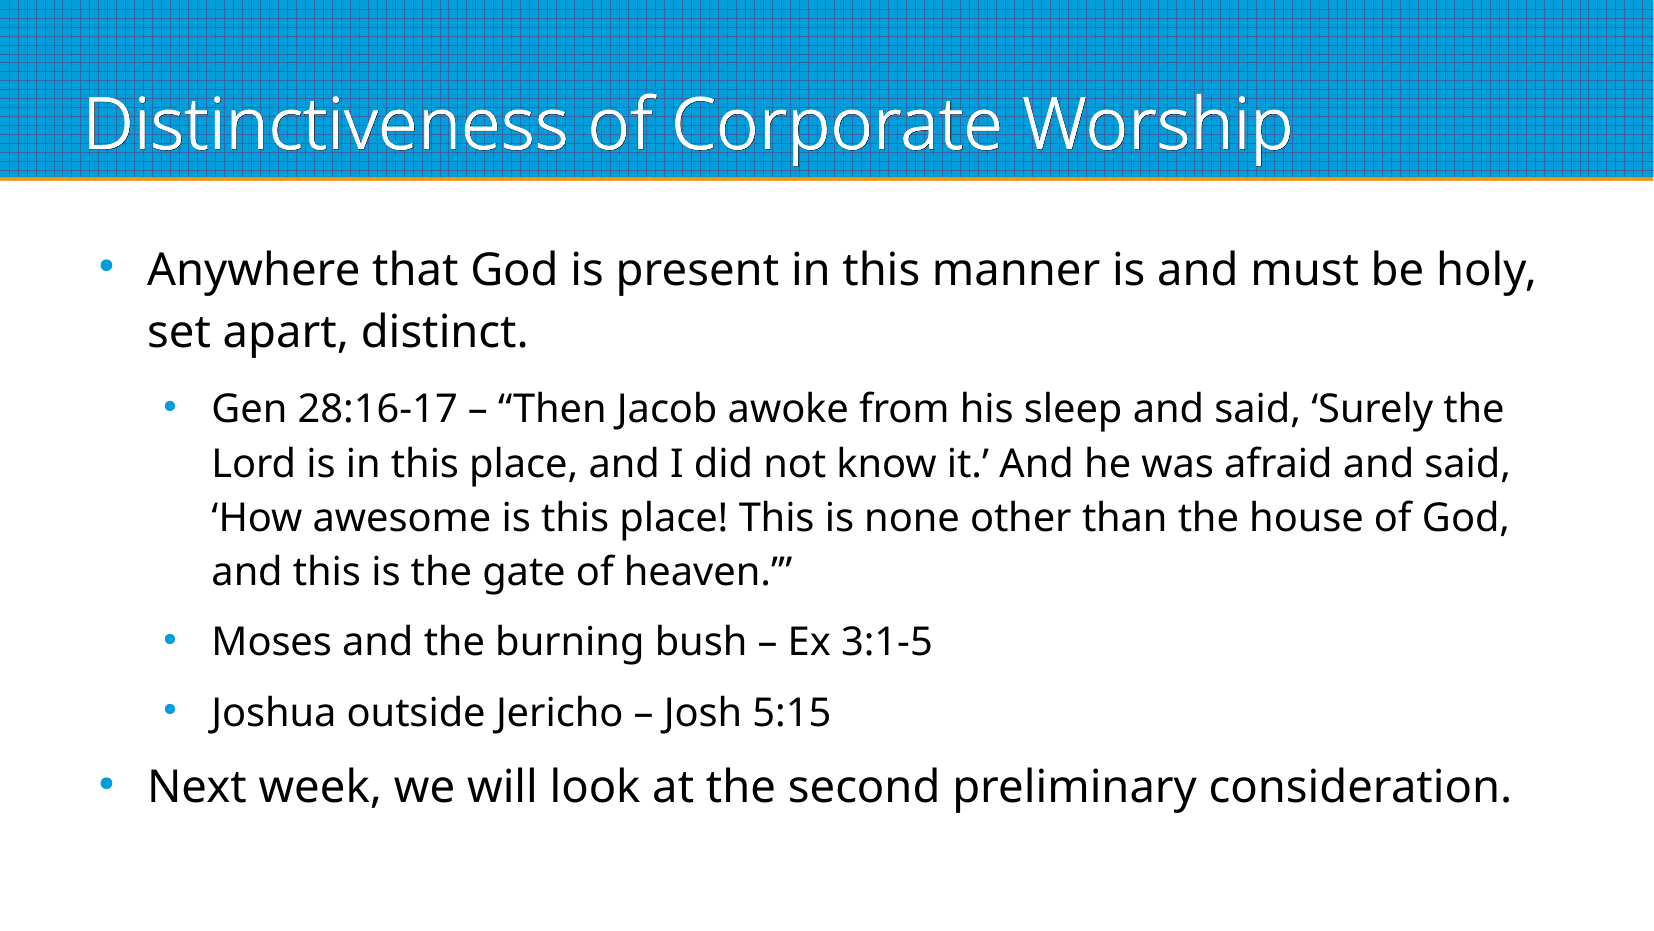

# Distinctiveness of Corporate Worship
Anywhere that God is present in this manner is and must be holy, set apart, distinct.
Gen 28:16-17 – “Then Jacob awoke from his sleep and said, ‘Surely the Lord is in this place, and I did not know it.’ And he was afraid and said, ‘How awesome is this place! This is none other than the house of God, and this is the gate of heaven.’”
Moses and the burning bush – Ex 3:1-5
Joshua outside Jericho – Josh 5:15
Next week, we will look at the second preliminary consideration.